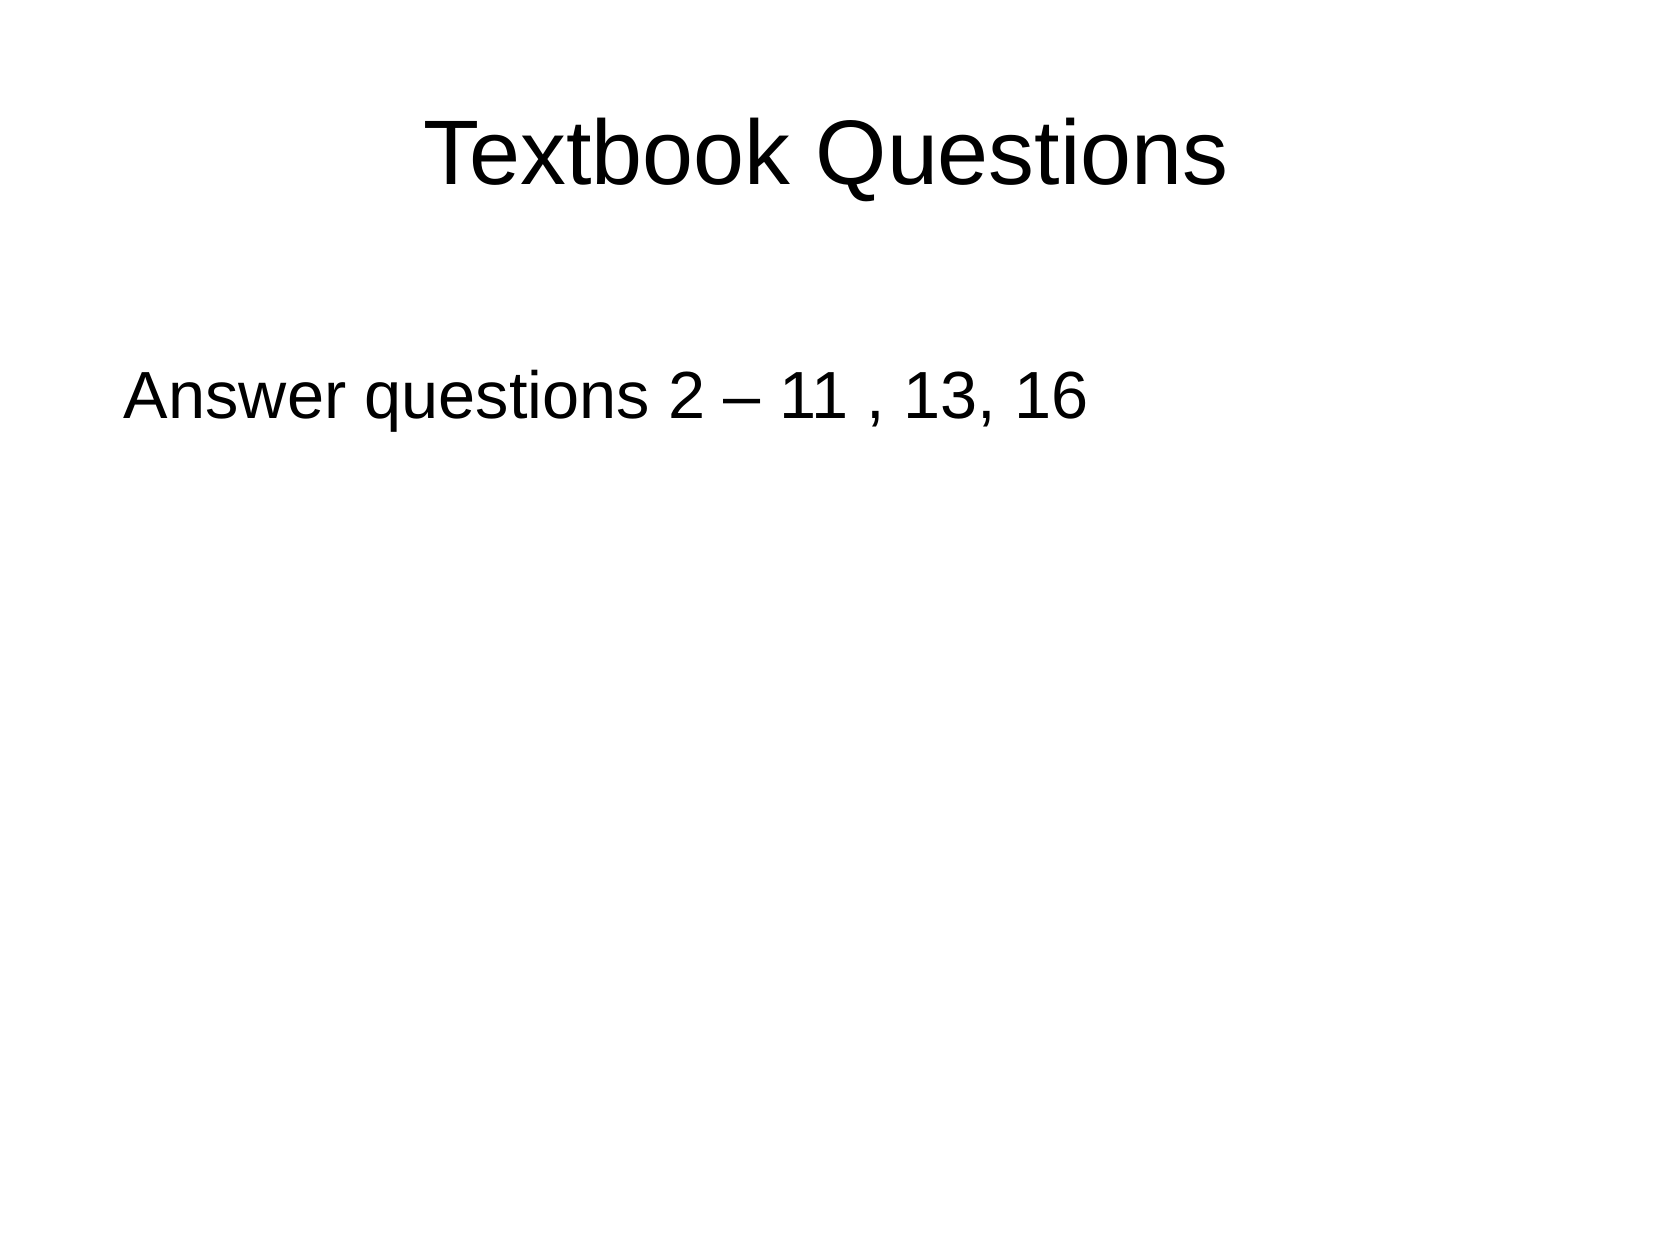

# Textbook Questions
Answer questions 2 – 11 , 13, 16